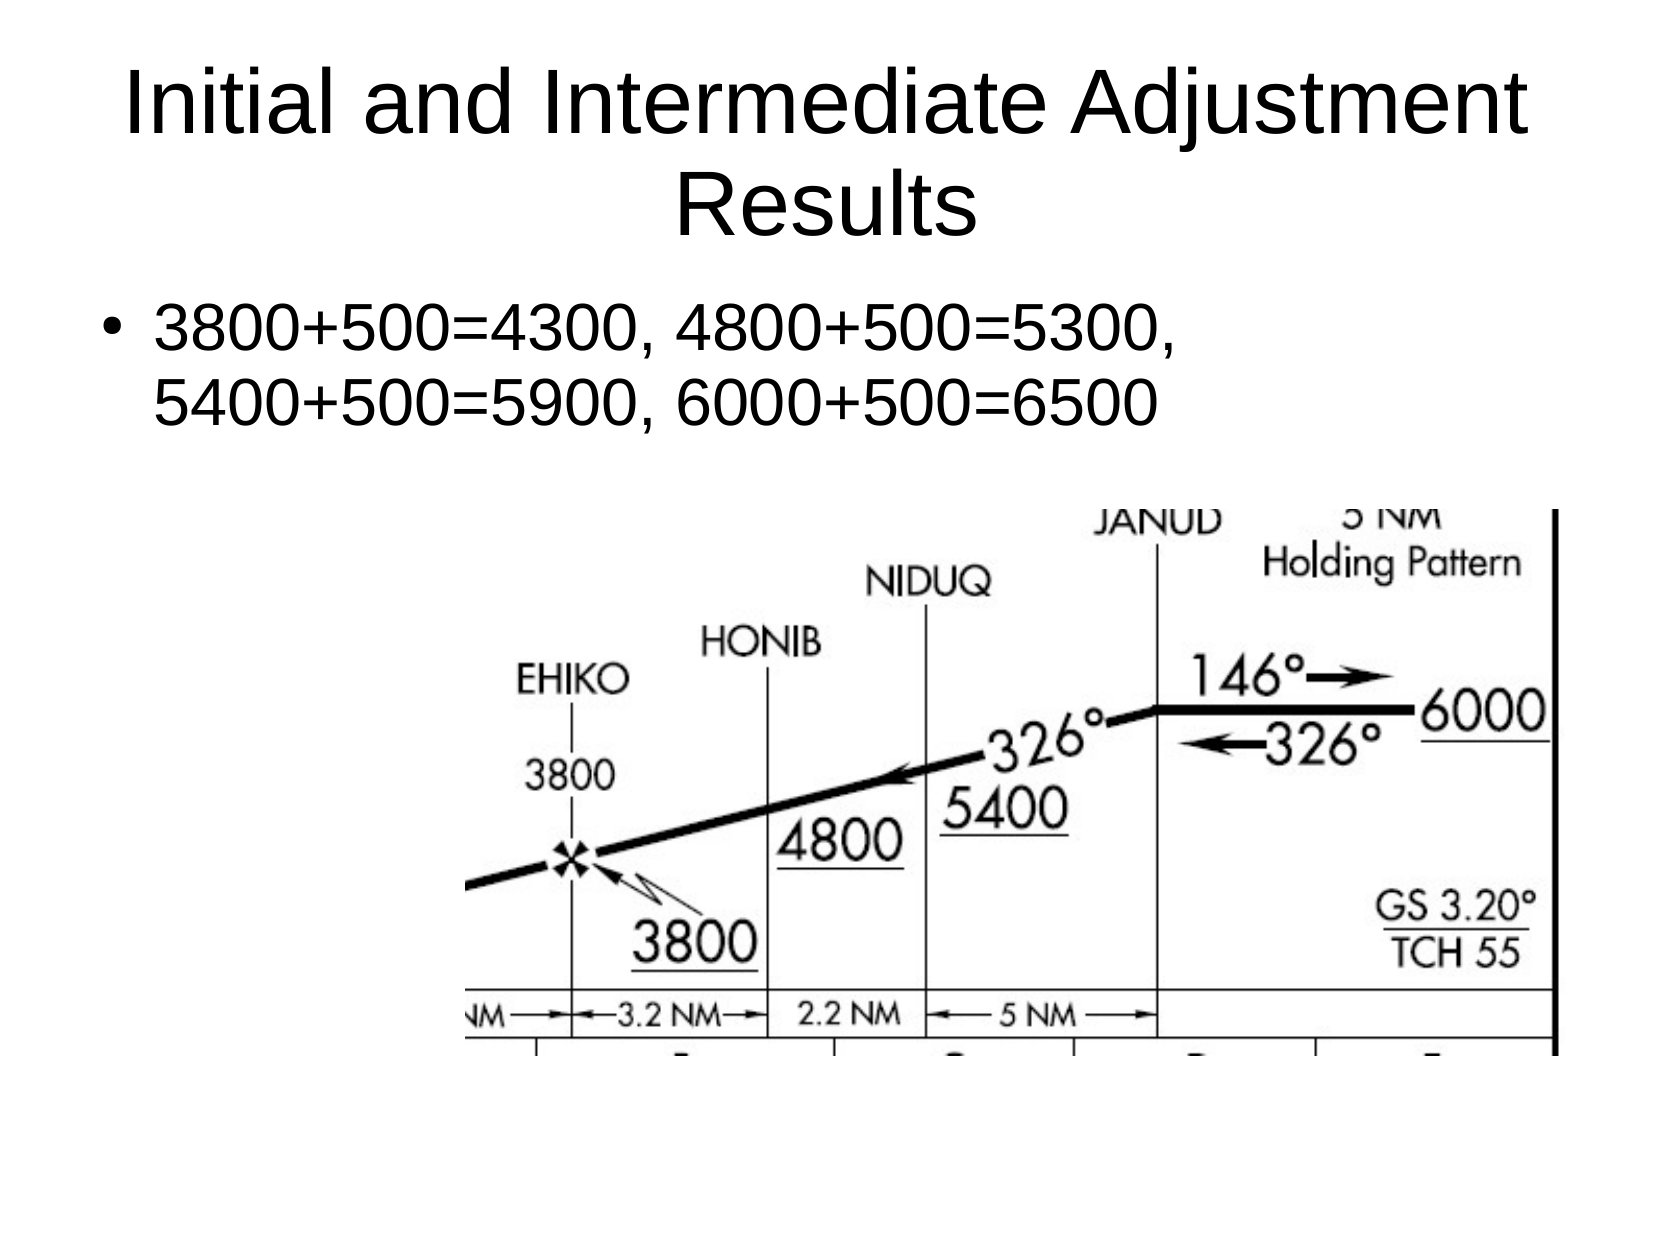

# Initial and Intermediate Adjustment Results
3800+500=4300, 4800+500=5300, 5400+500=5900, 6000+500=6500